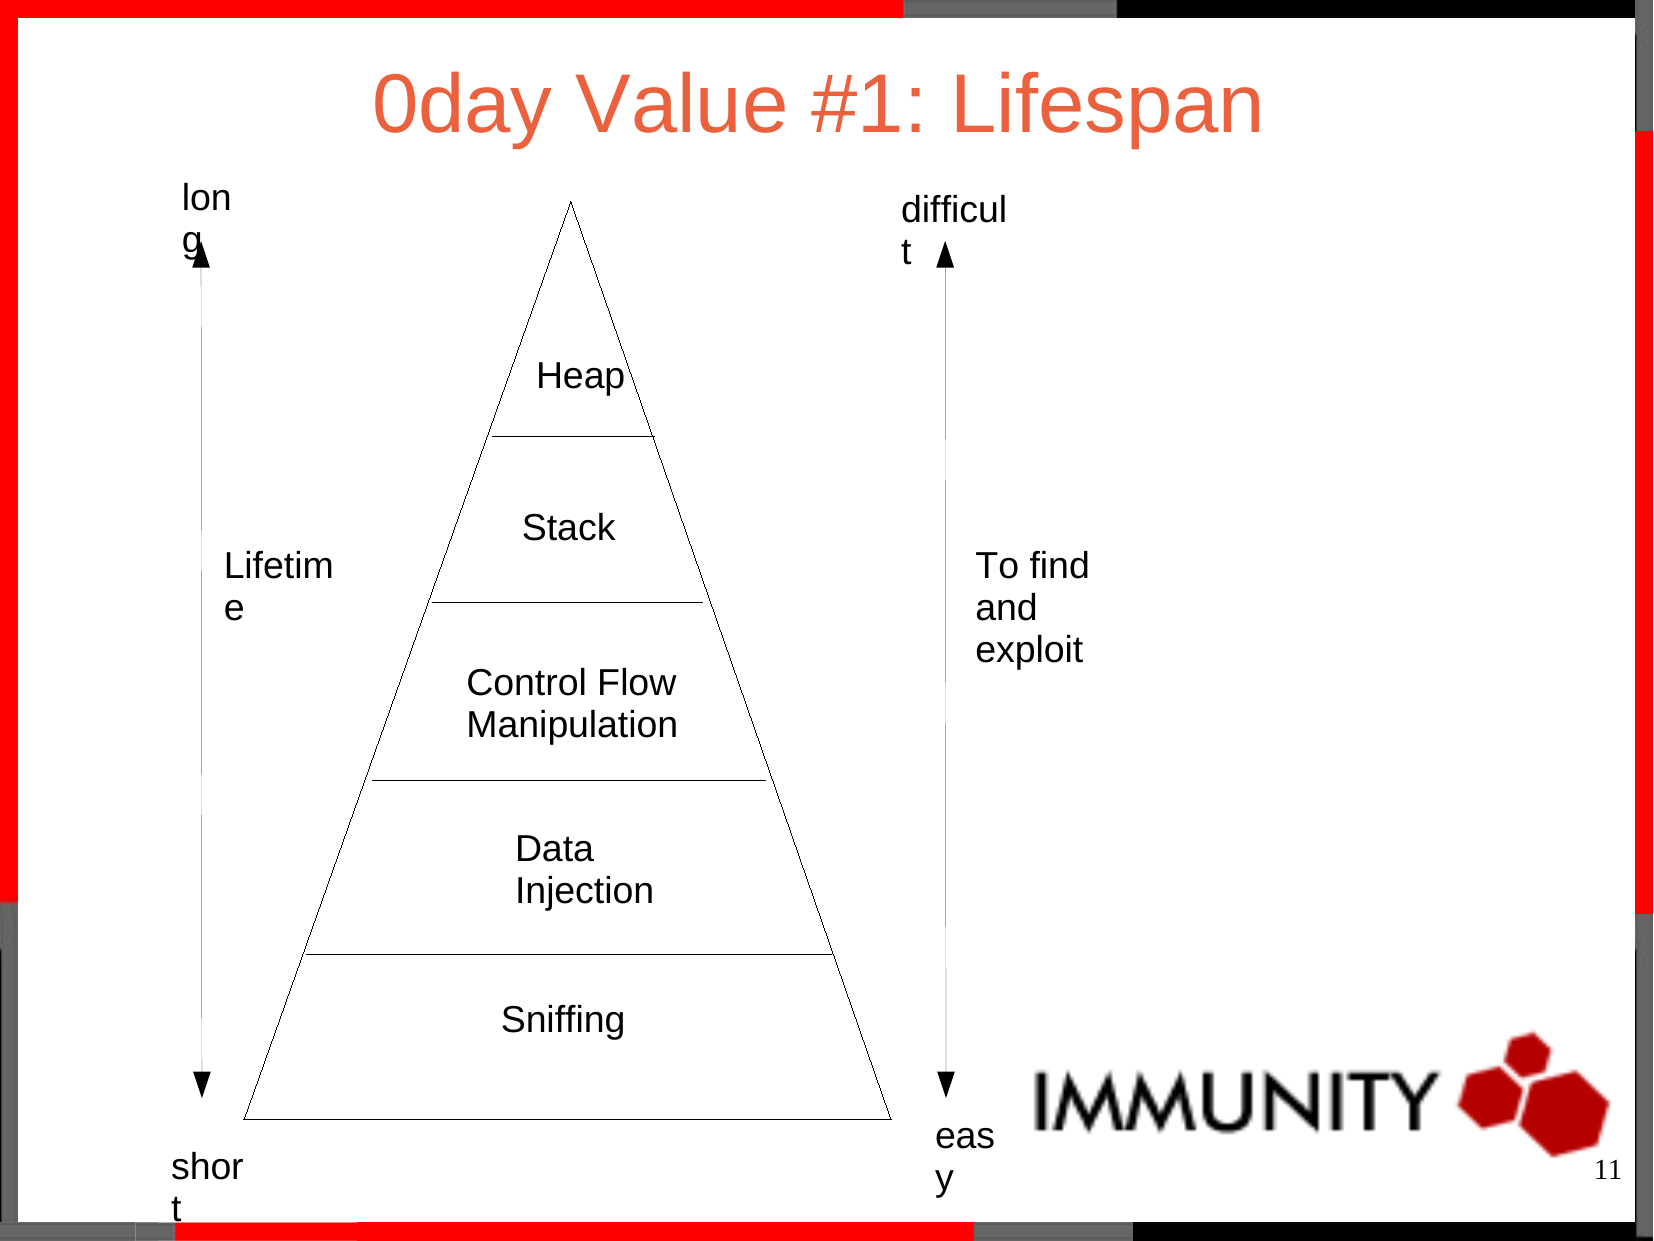

# 0day Value #1: Lifespan
long
difficult
Heap
Stack
To find and exploit
Lifetime
Control Flow
Manipulation
Data Injection
Sniffing
easy
short